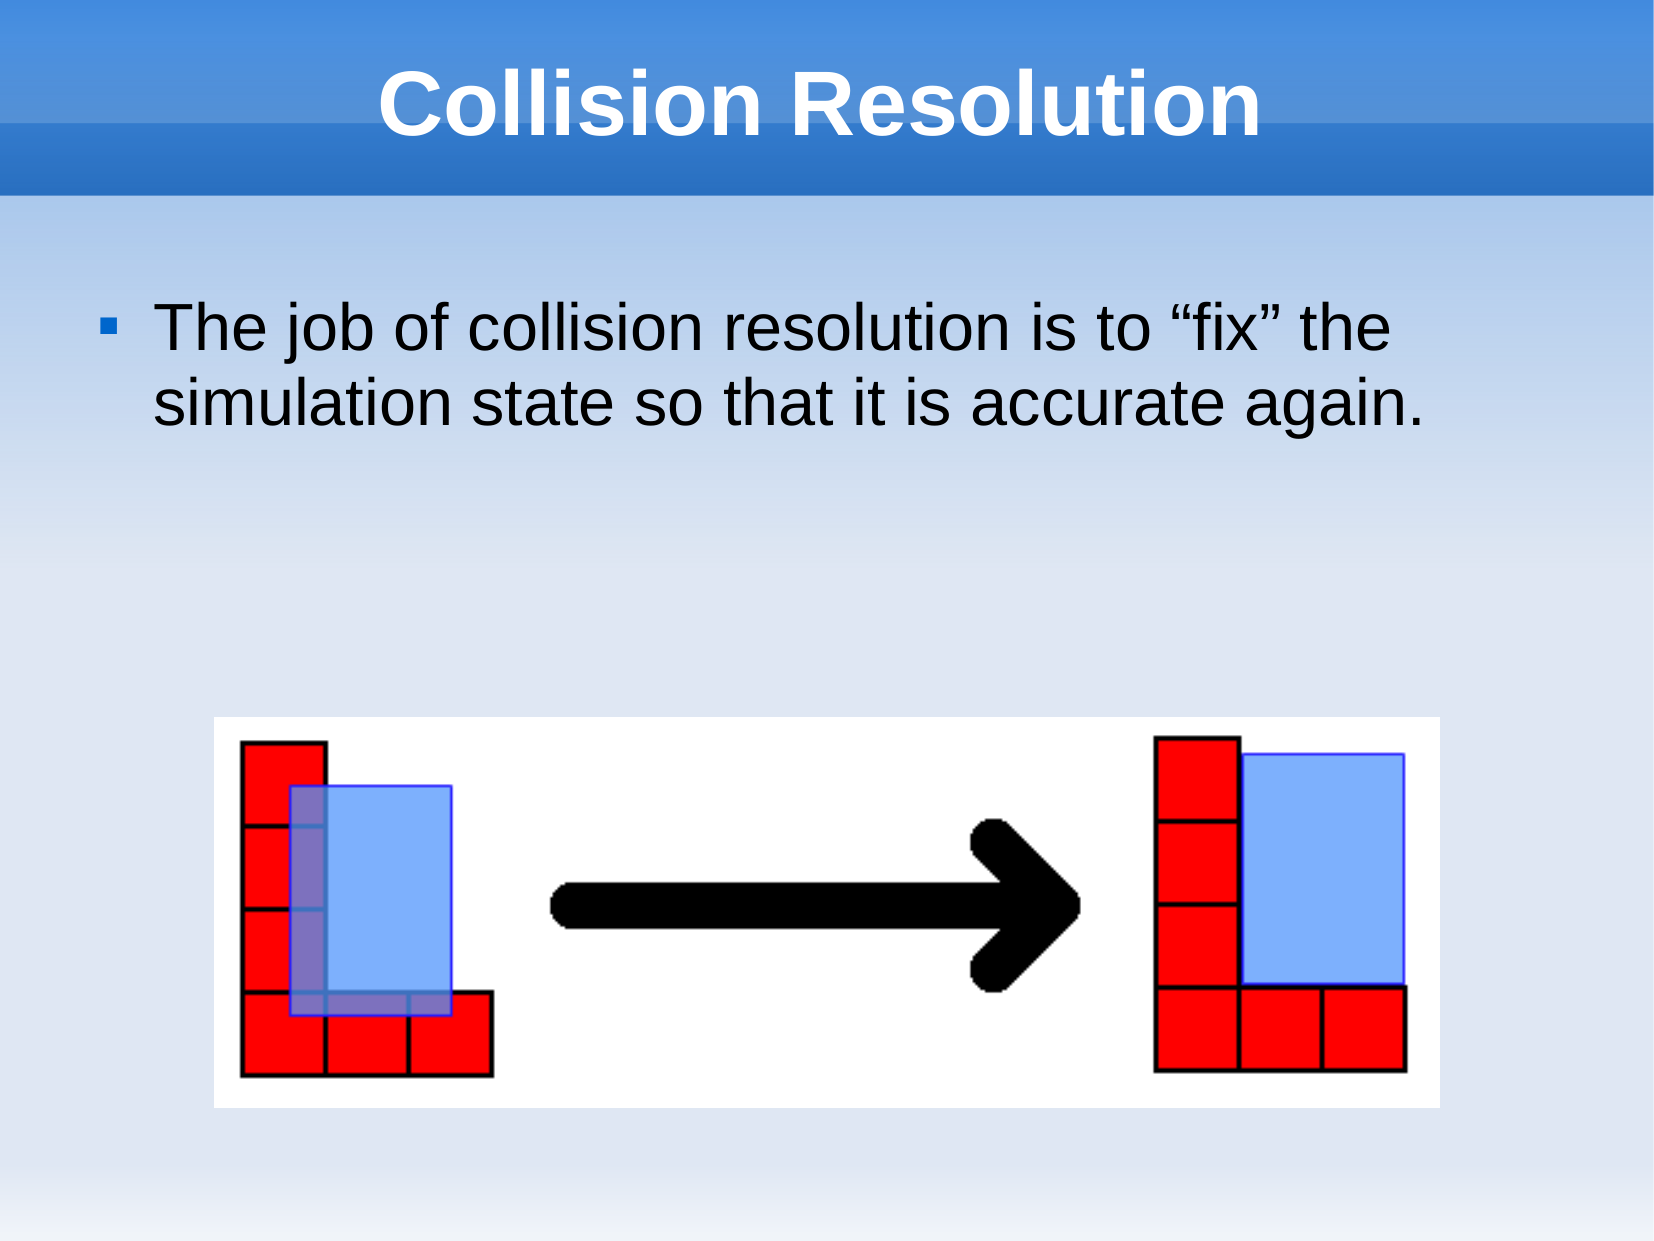

# Collision Resolution
The job of collision resolution is to “fix” the simulation state so that it is accurate again.